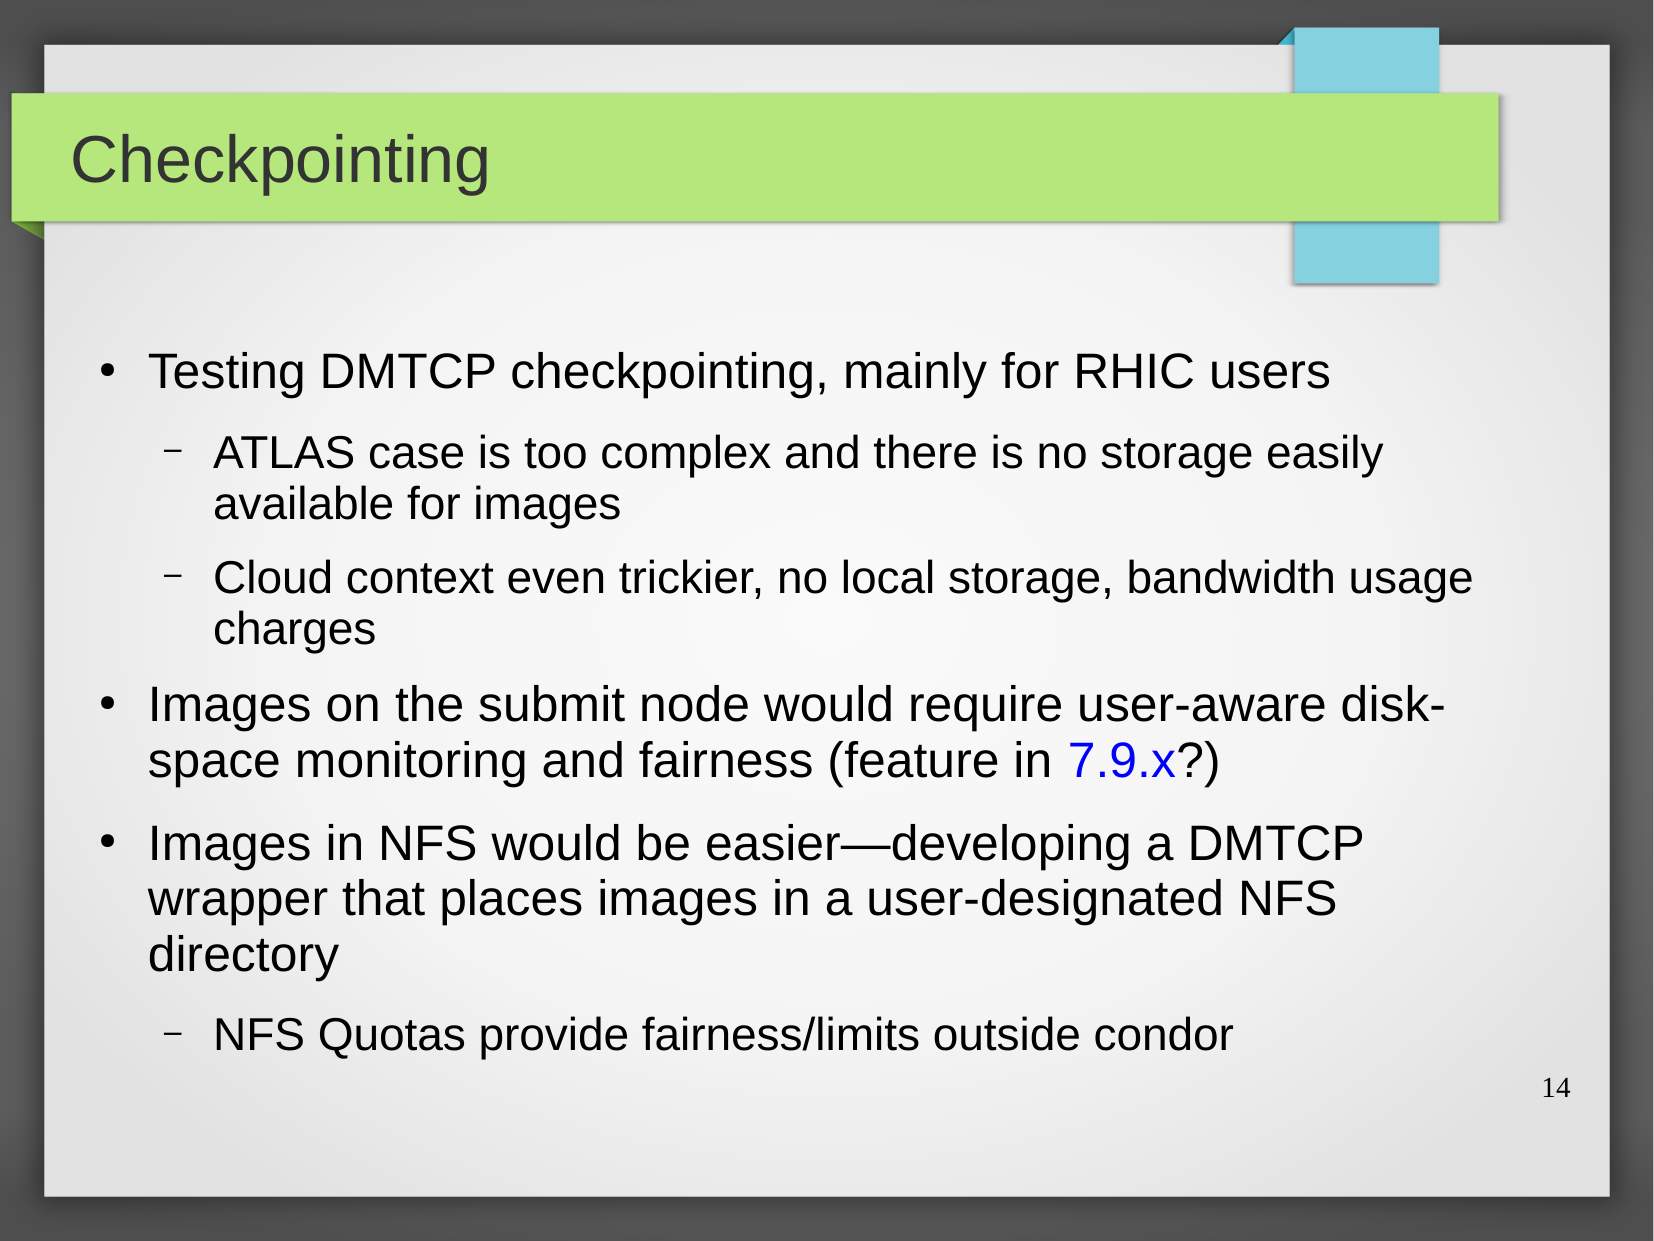

# Checkpointing
Testing DMTCP checkpointing, mainly for RHIC users
ATLAS case is too complex and there is no storage easily available for images
Cloud context even trickier, no local storage, bandwidth usage charges
Images on the submit node would require user-aware disk-space monitoring and fairness (feature in 7.9.x?)
Images in NFS would be easier—developing a DMTCP wrapper that places images in a user-designated NFS directory
NFS Quotas provide fairness/limits outside condor
14